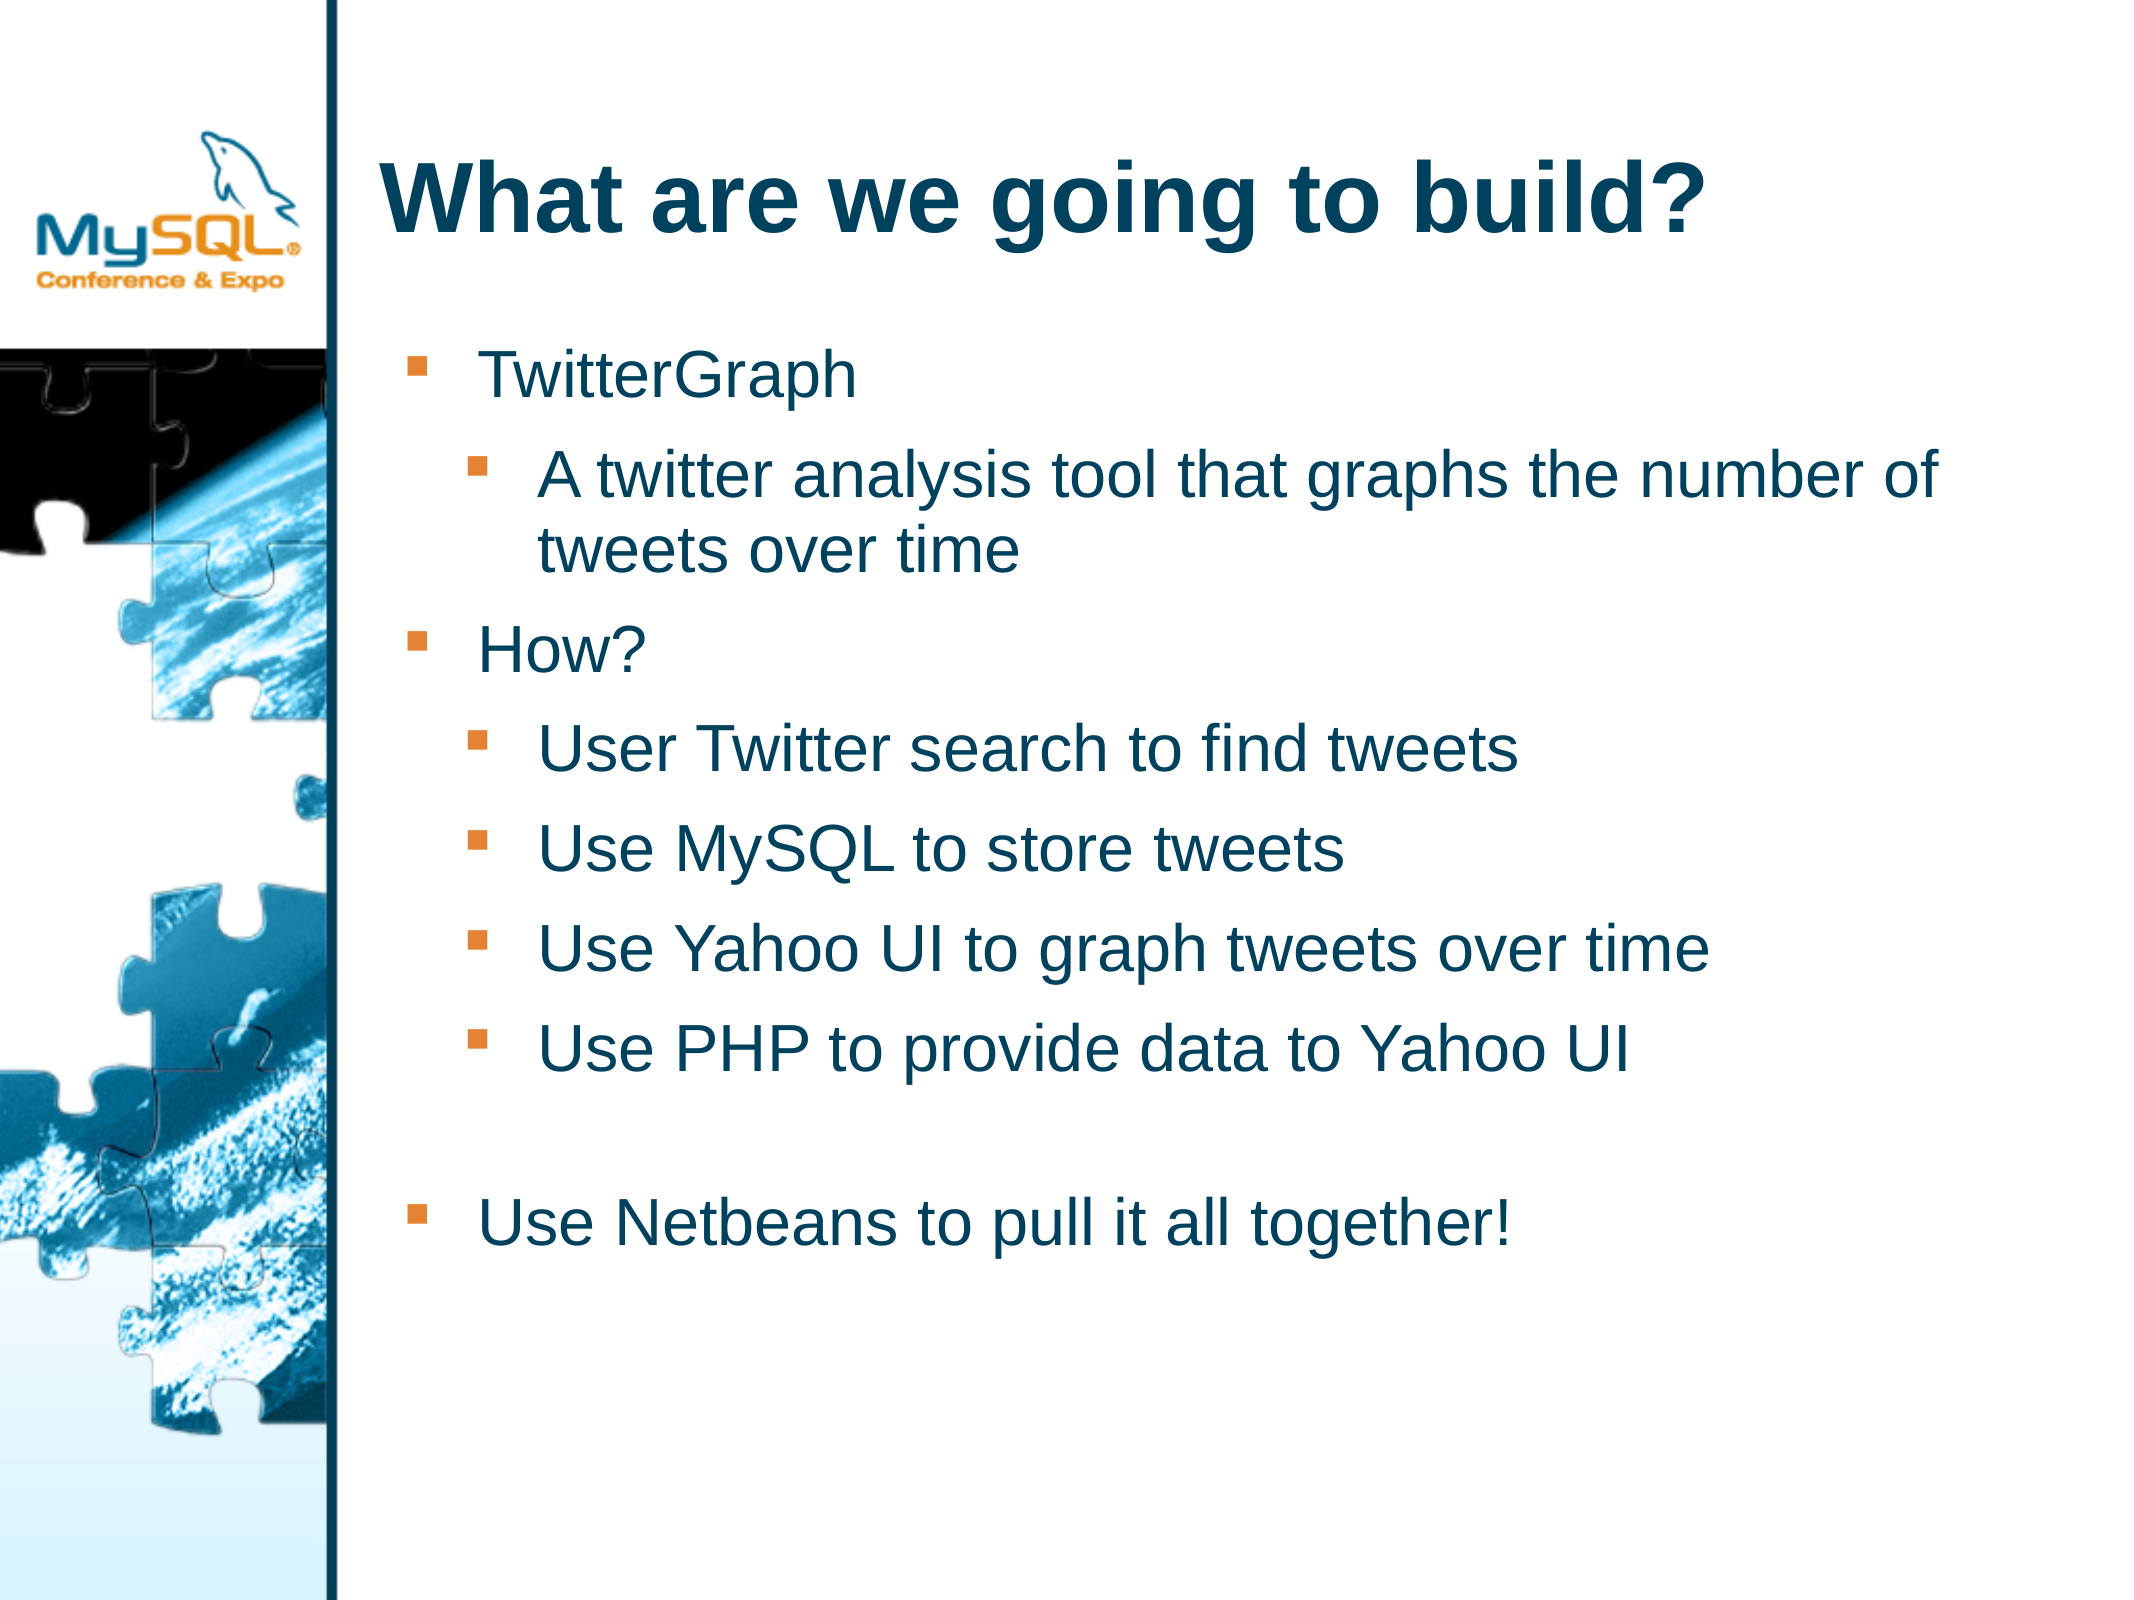

# What are we going to build?
TwitterGraph
A twitter analysis tool that graphs the number of tweets over time
How?
User Twitter search to find tweets
Use MySQL to store tweets
Use Yahoo UI to graph tweets over time
Use PHP to provide data to Yahoo UI
Use Netbeans to pull it all together!